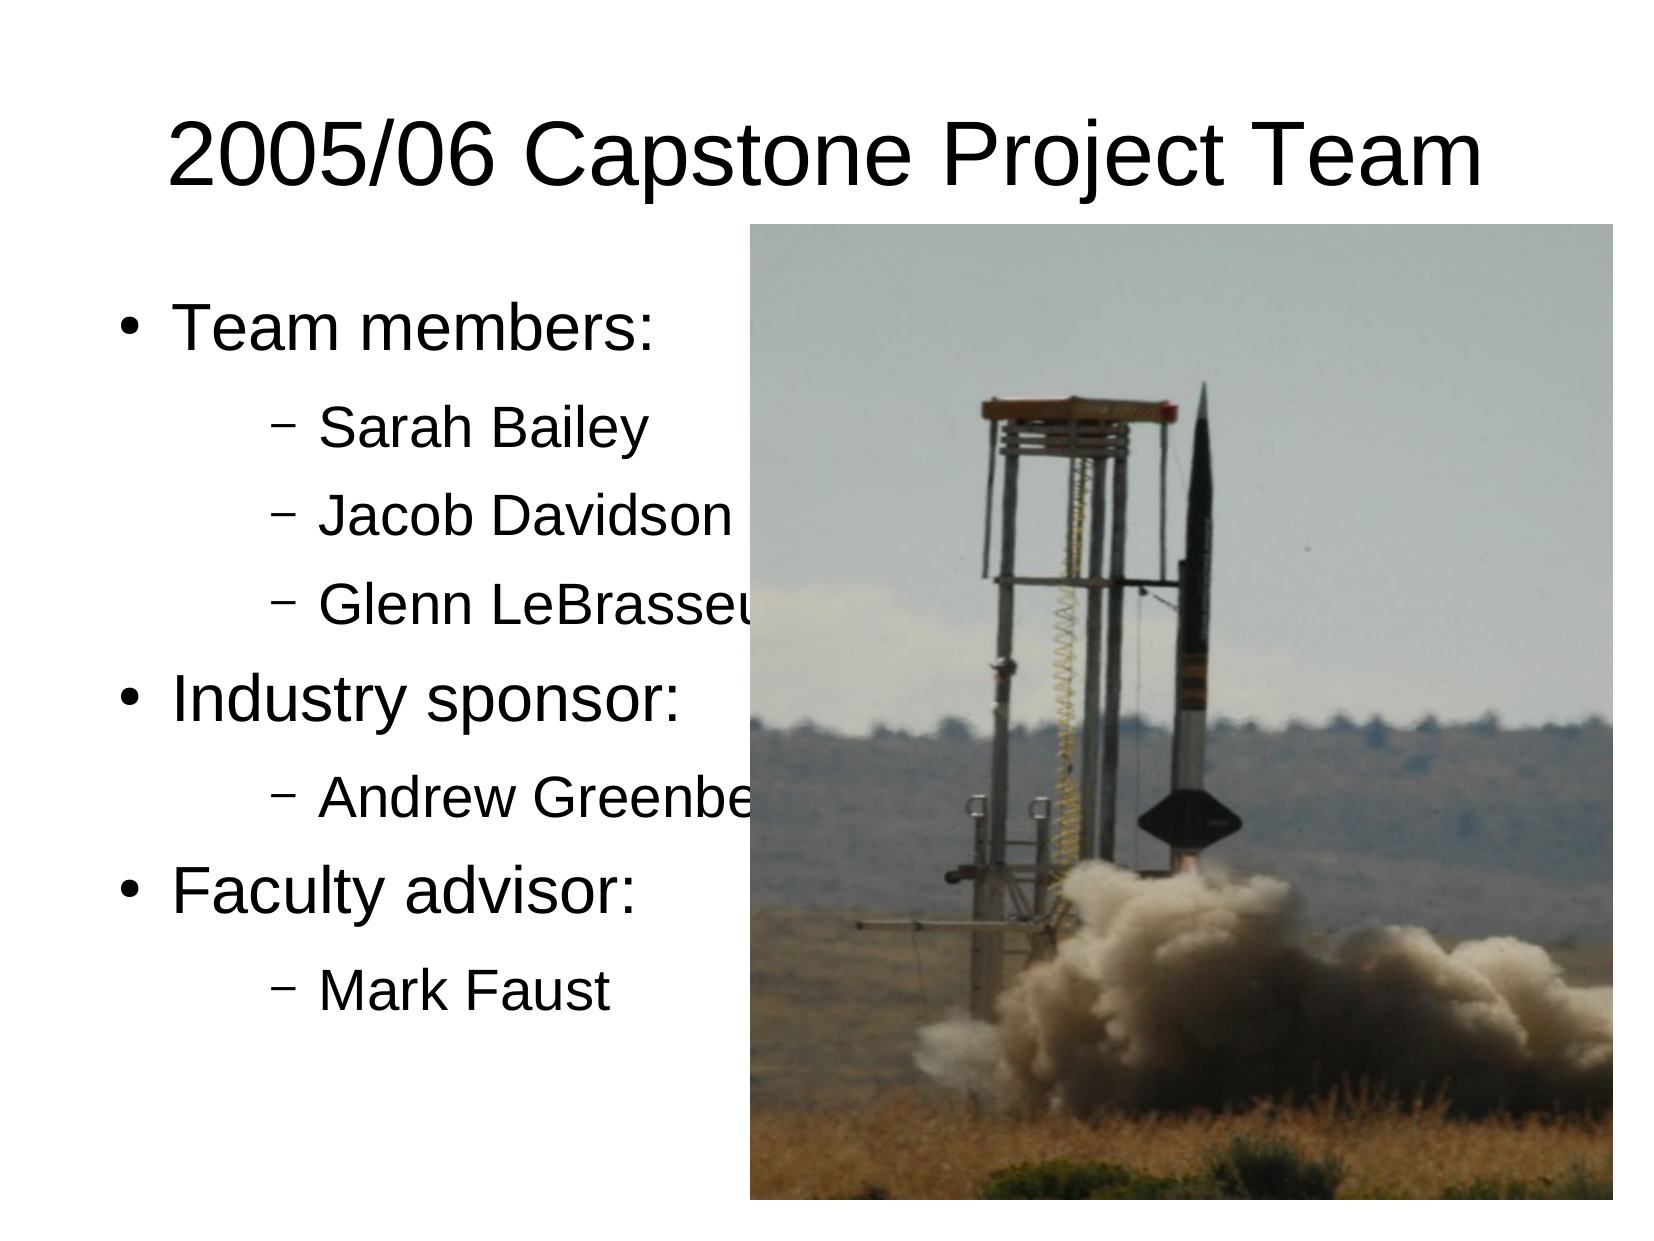

# 2005/06 Capstone Project Team
Team members:
Sarah Bailey
Jacob Davidson
Glenn LeBrasseur
Industry sponsor:
Andrew Greenberg
Faculty advisor:
Mark Faust